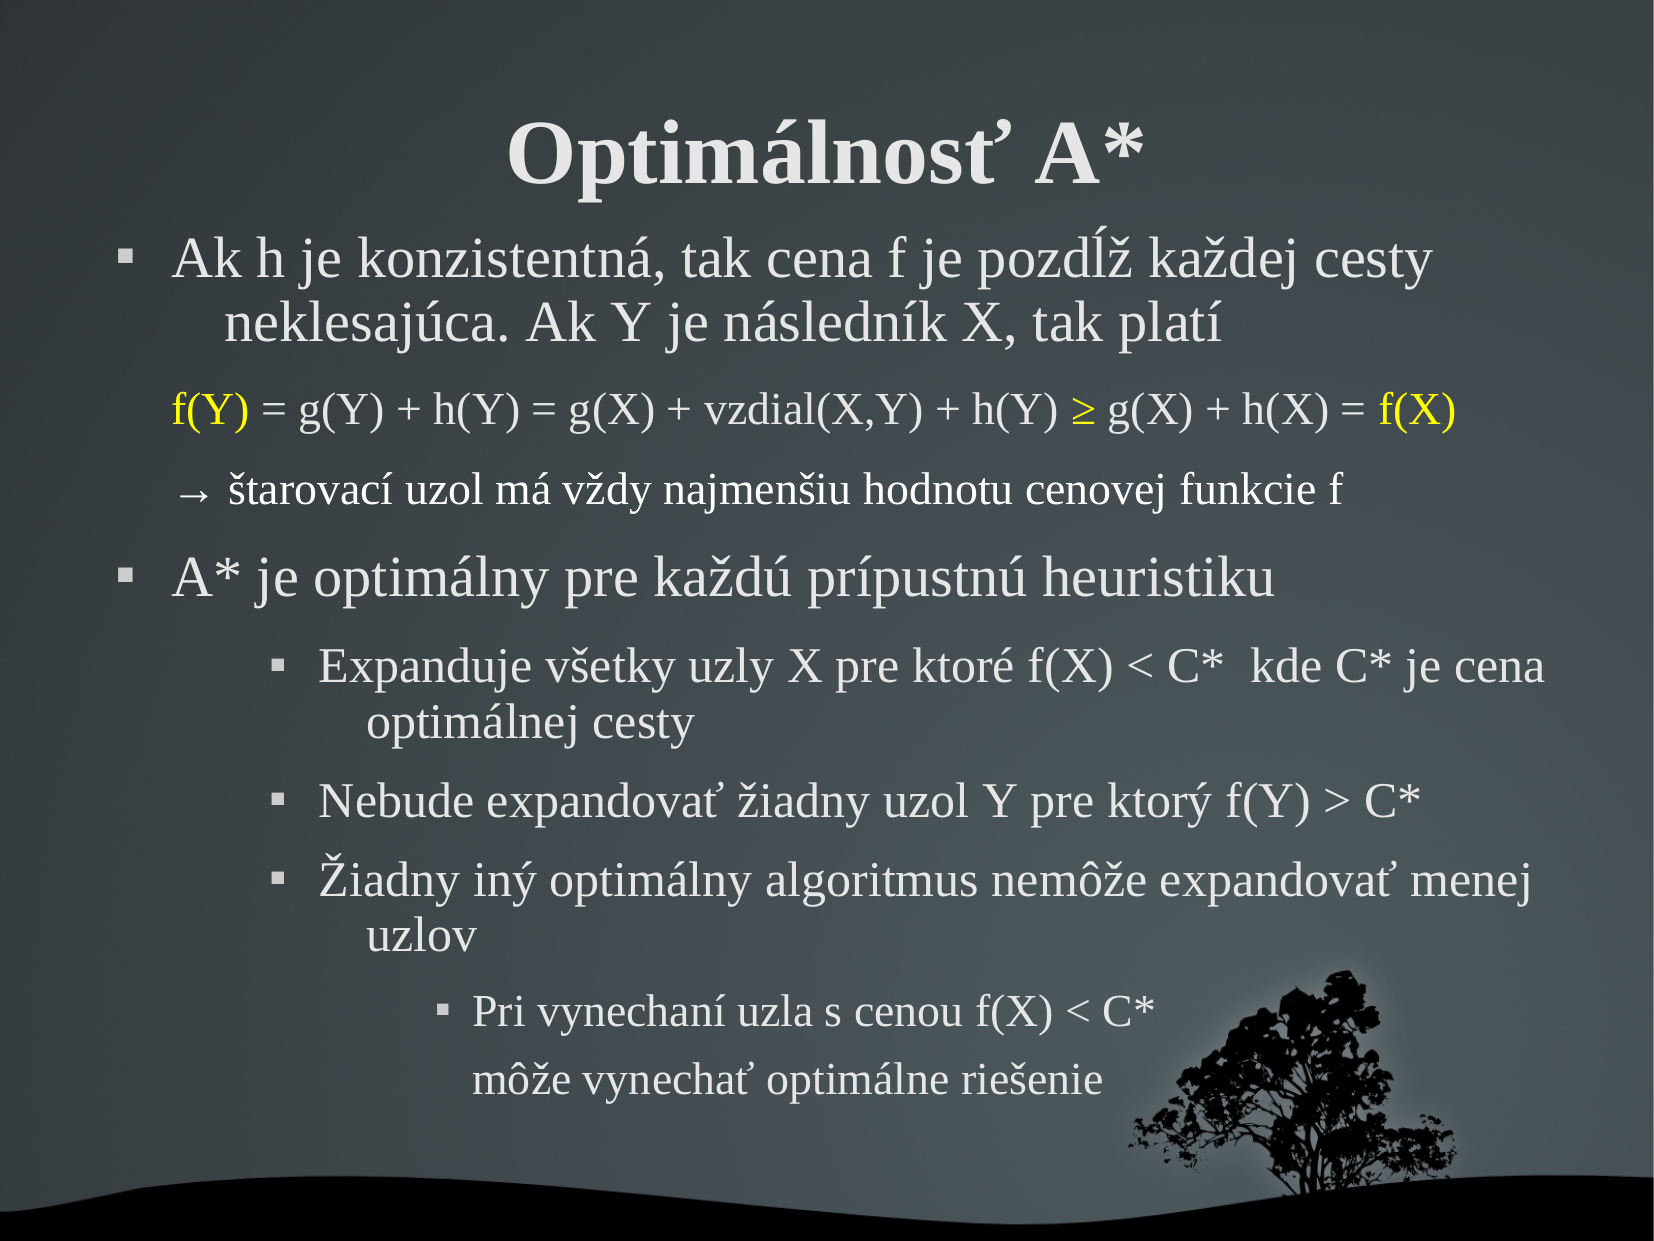

# Optimálnosť A*
Ak h je konzistentná, tak cena f je pozdĺž každej cesty neklesajúca. Ak Y je následník X, tak platí
f(Y) = g(Y) + h(Y) = g(X) + vzdial(X,Y) + h(Y) ≥ g(X) + h(X) = f(X)
→ štarovací uzol má vždy najmenšiu hodnotu cenovej funkcie f
A* je optimálny pre každú prípustnú heuristiku
Expanduje všetky uzly X pre ktoré f(X) < C* kde C* je cena optimálnej cesty
Nebude expandovať žiadny uzol Y pre ktorý f(Y) > C*
Žiadny iný optimálny algoritmus nemôže expandovať menej uzlov
Pri vynechaní uzla s cenou f(X) < C*
môže vynechať optimálne riešenie